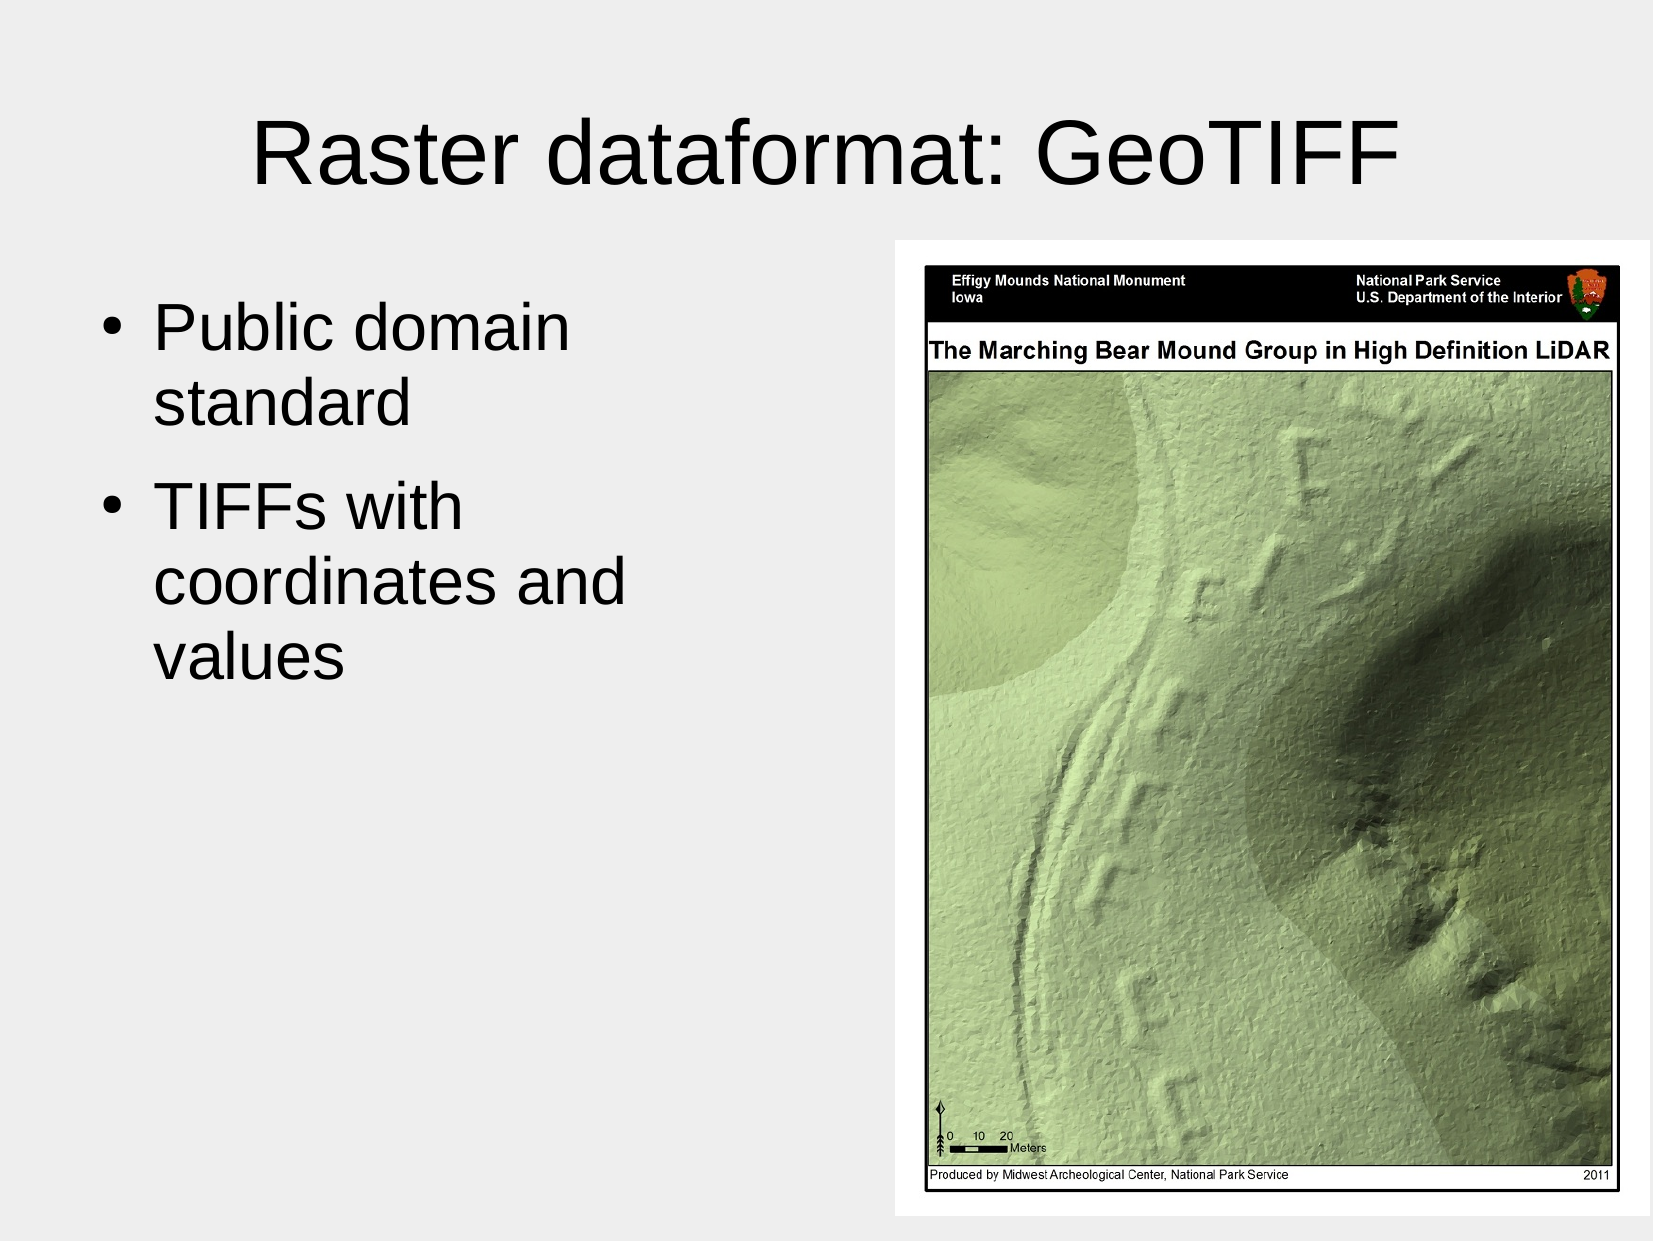

# Raster dataformat: GeoTIFF
Public domain standard
TIFFs with coordinates and values